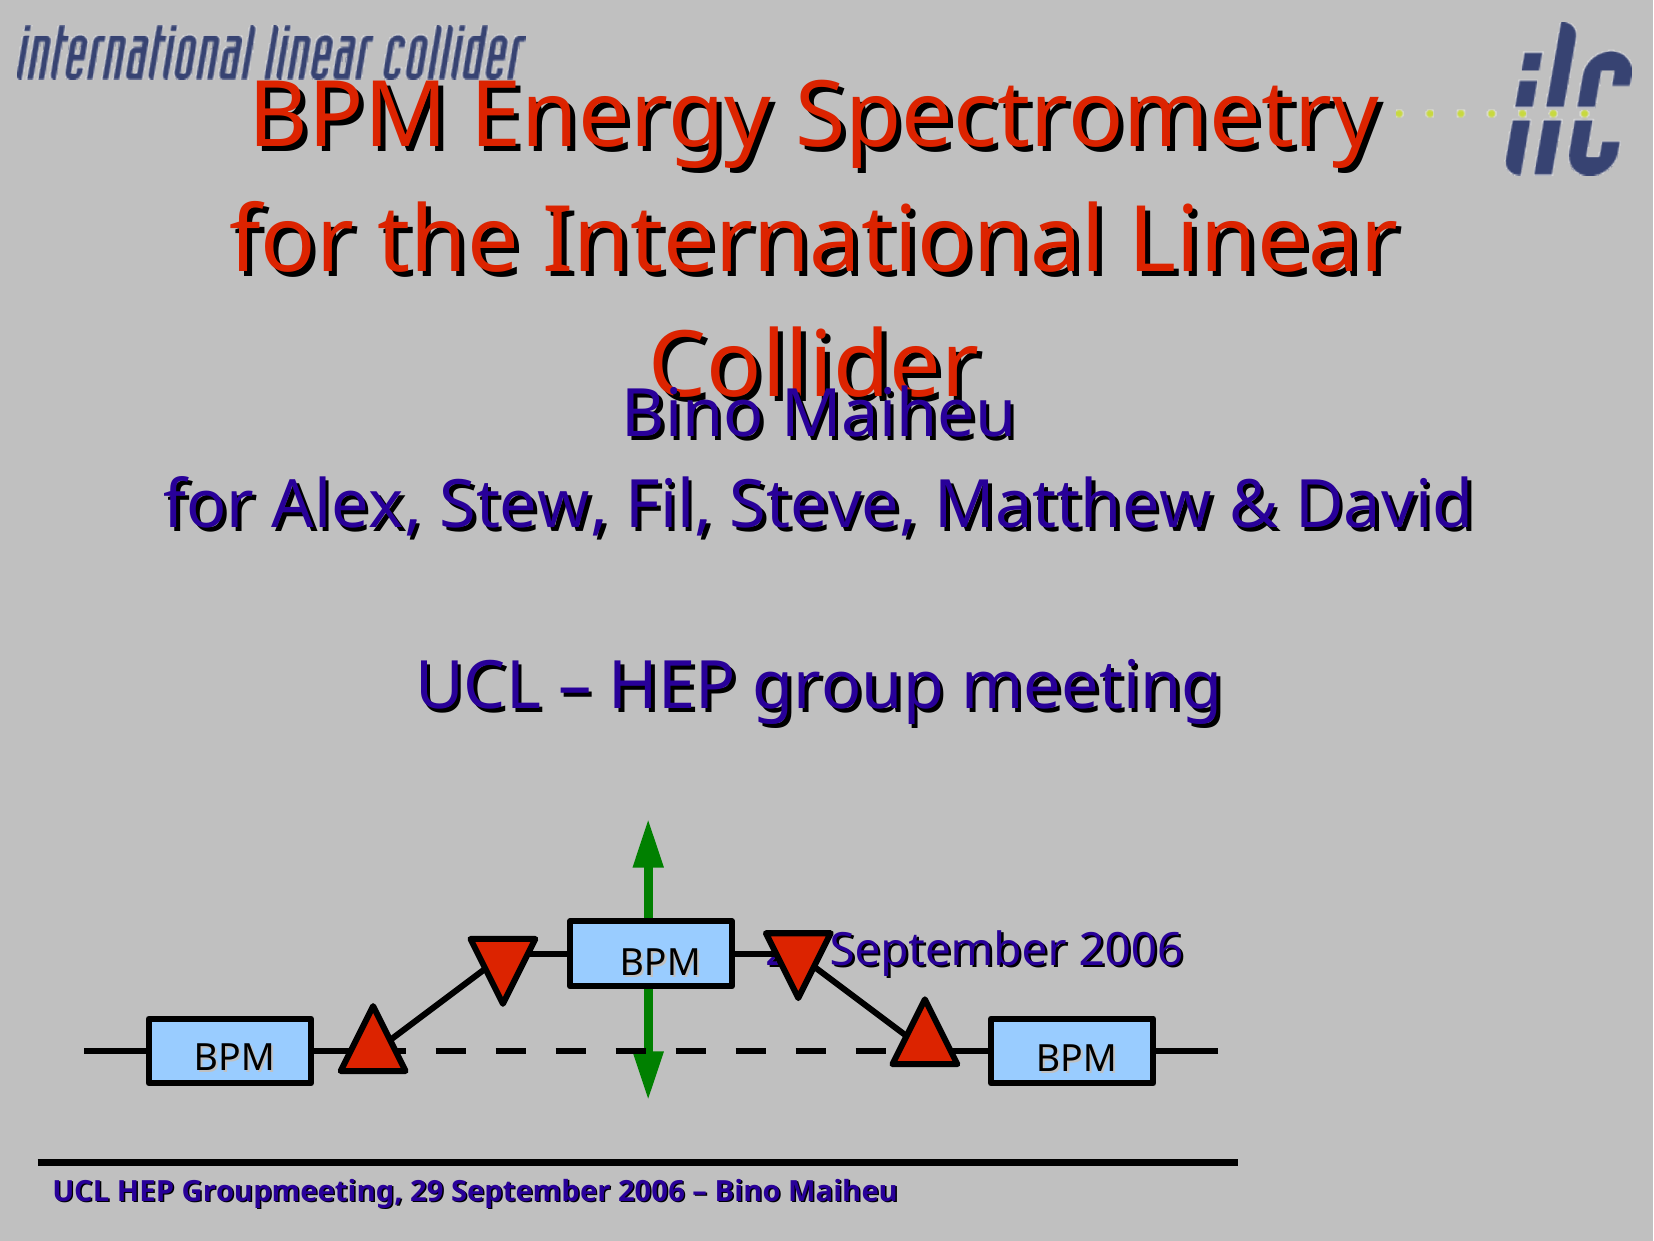

# BPM Energy Spectrometry for the International Linear Collider
Bino Maiheu
for Alex, Stew, Fil, Steve, Matthew & David
UCL – HEP group meeting
 29 September 2006
BPM
BPM
BPM
UCL HEP Groupmeeting, 29 September 2006 – Bino Maiheu